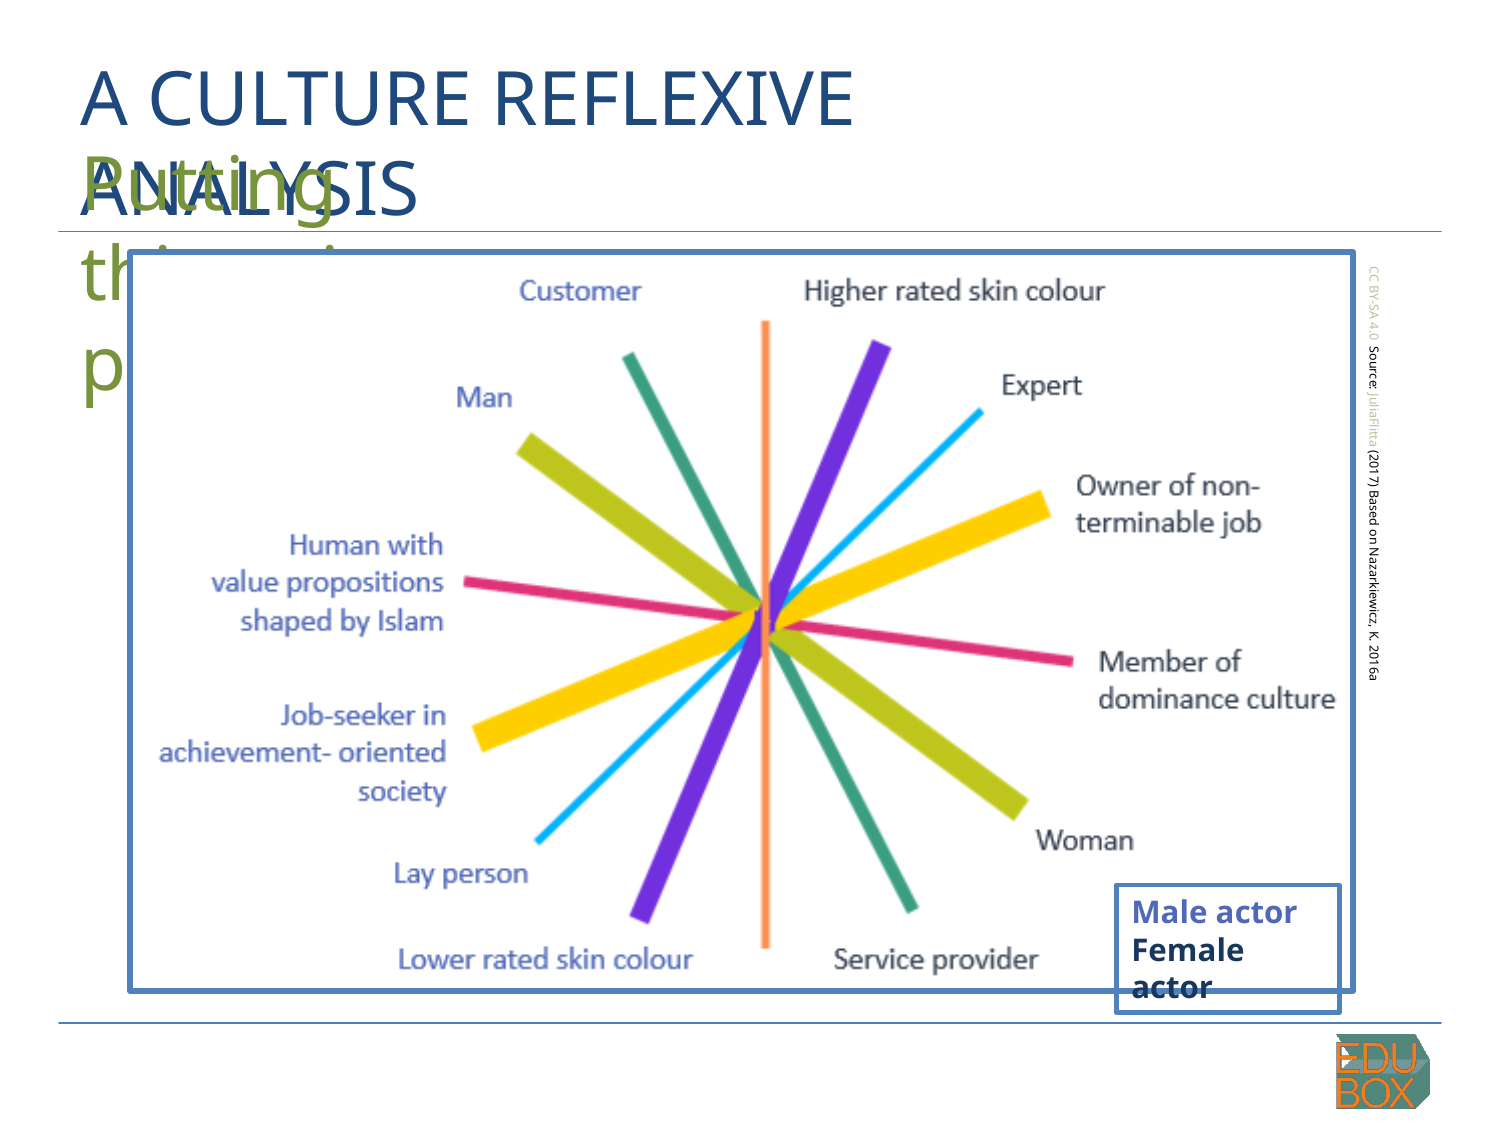

# A CULTURE REFLEXIVE ANALYSIS
Putting things into practice
CC BY-SA 4.0 Source: JuliaFlitta (2017) Based on Nazarkiewicz, K. 2016a
Male actor
Female actor